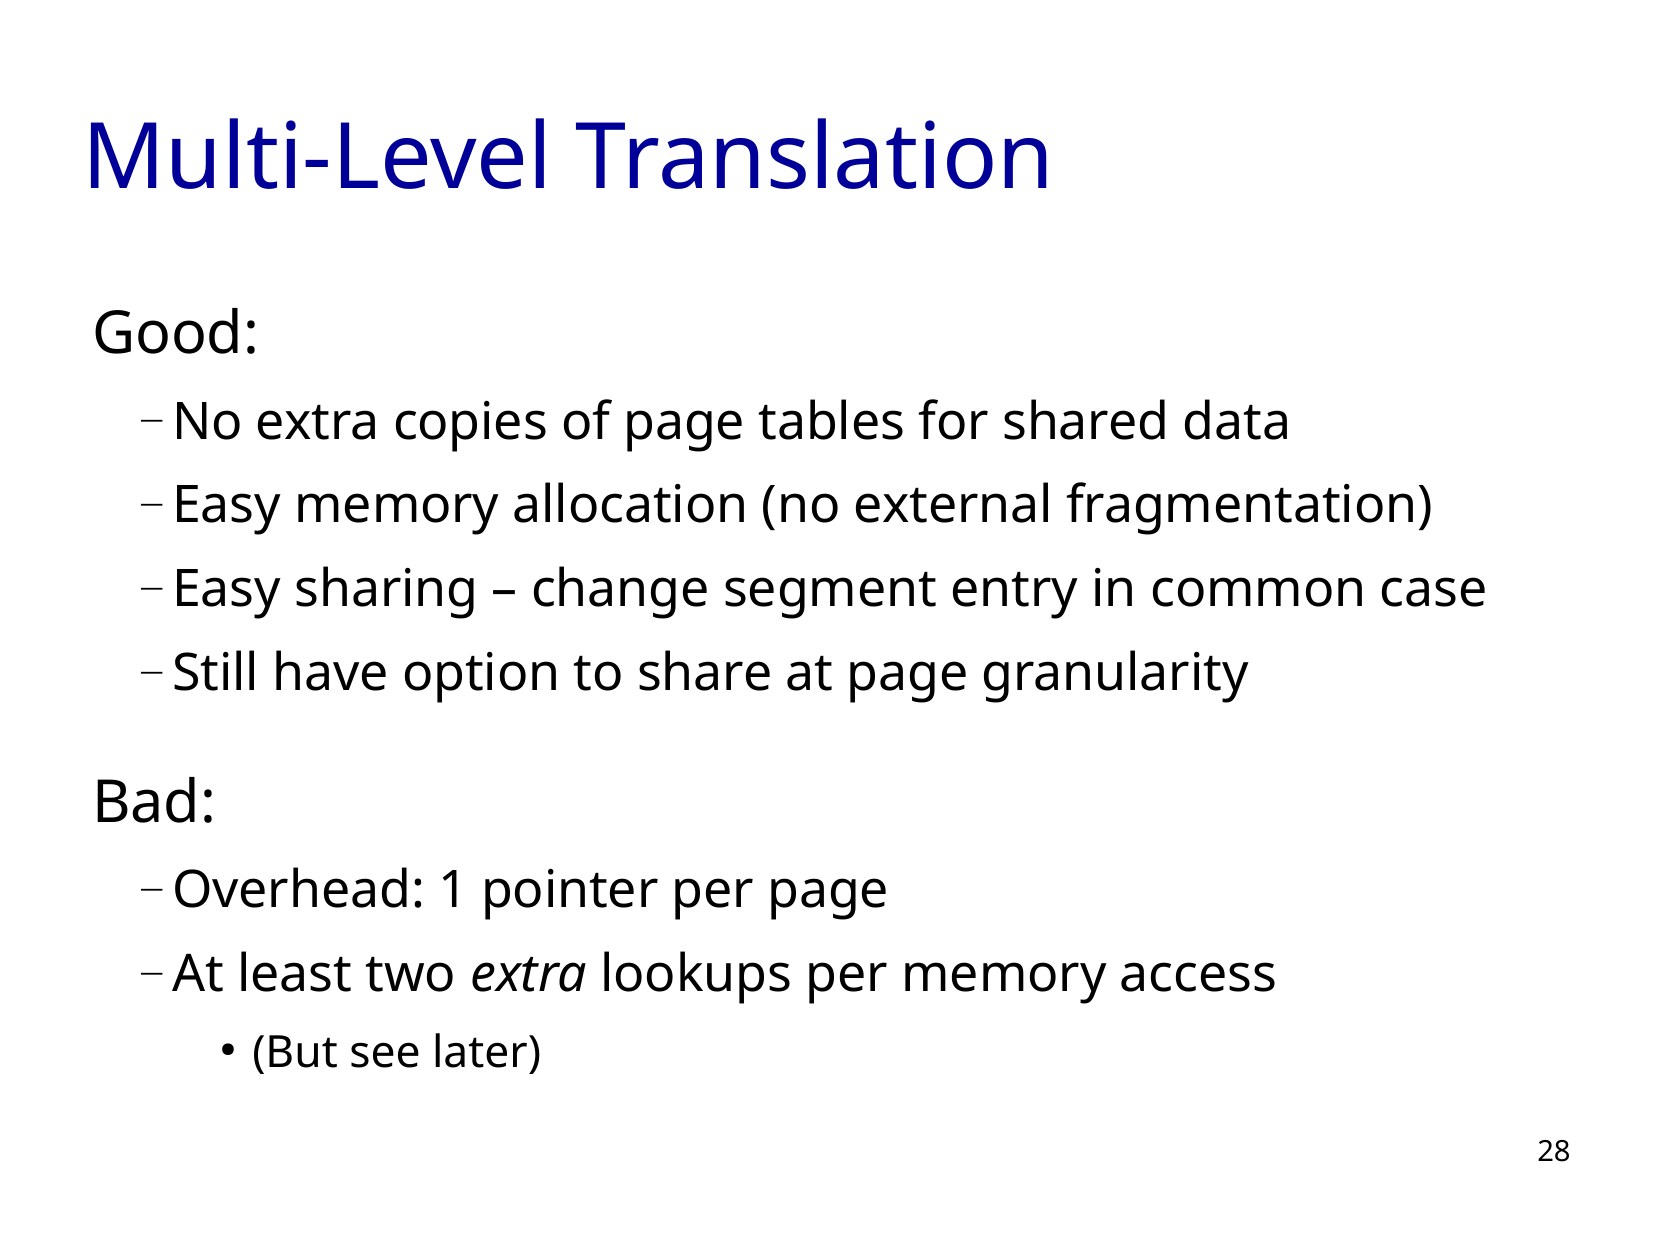

# Multi-Level Translation
Good:
No extra copies of page tables for shared data
Easy memory allocation (no external fragmentation)
Easy sharing – change segment entry in common case
Still have option to share at page granularity
Bad:
Overhead: 1 pointer per page
At least two extra lookups per memory access
(But see later)
28